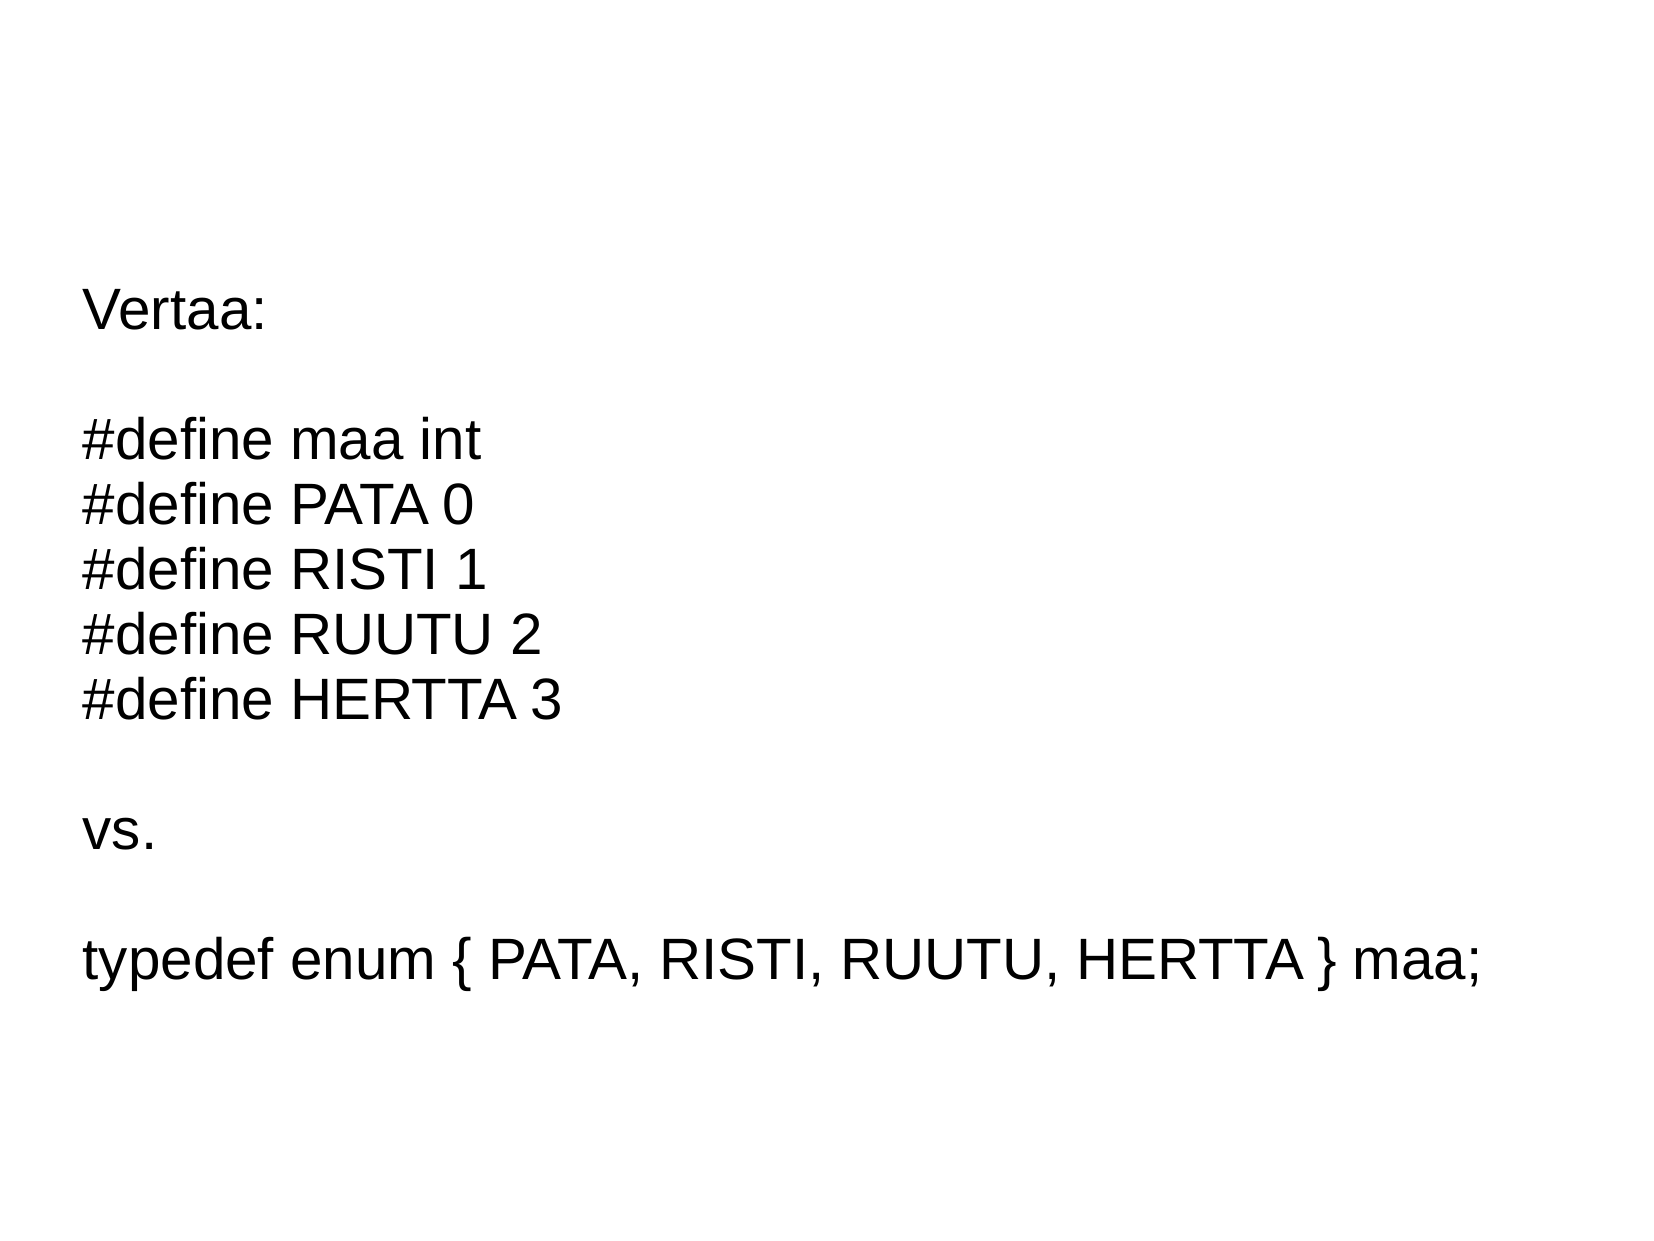

Vertaa:
#define maa int
#define PATA 0
#define RISTI 1
#define RUUTU 2
#define HERTTA 3
vs.
typedef enum { PATA, RISTI, RUUTU, HERTTA } maa;